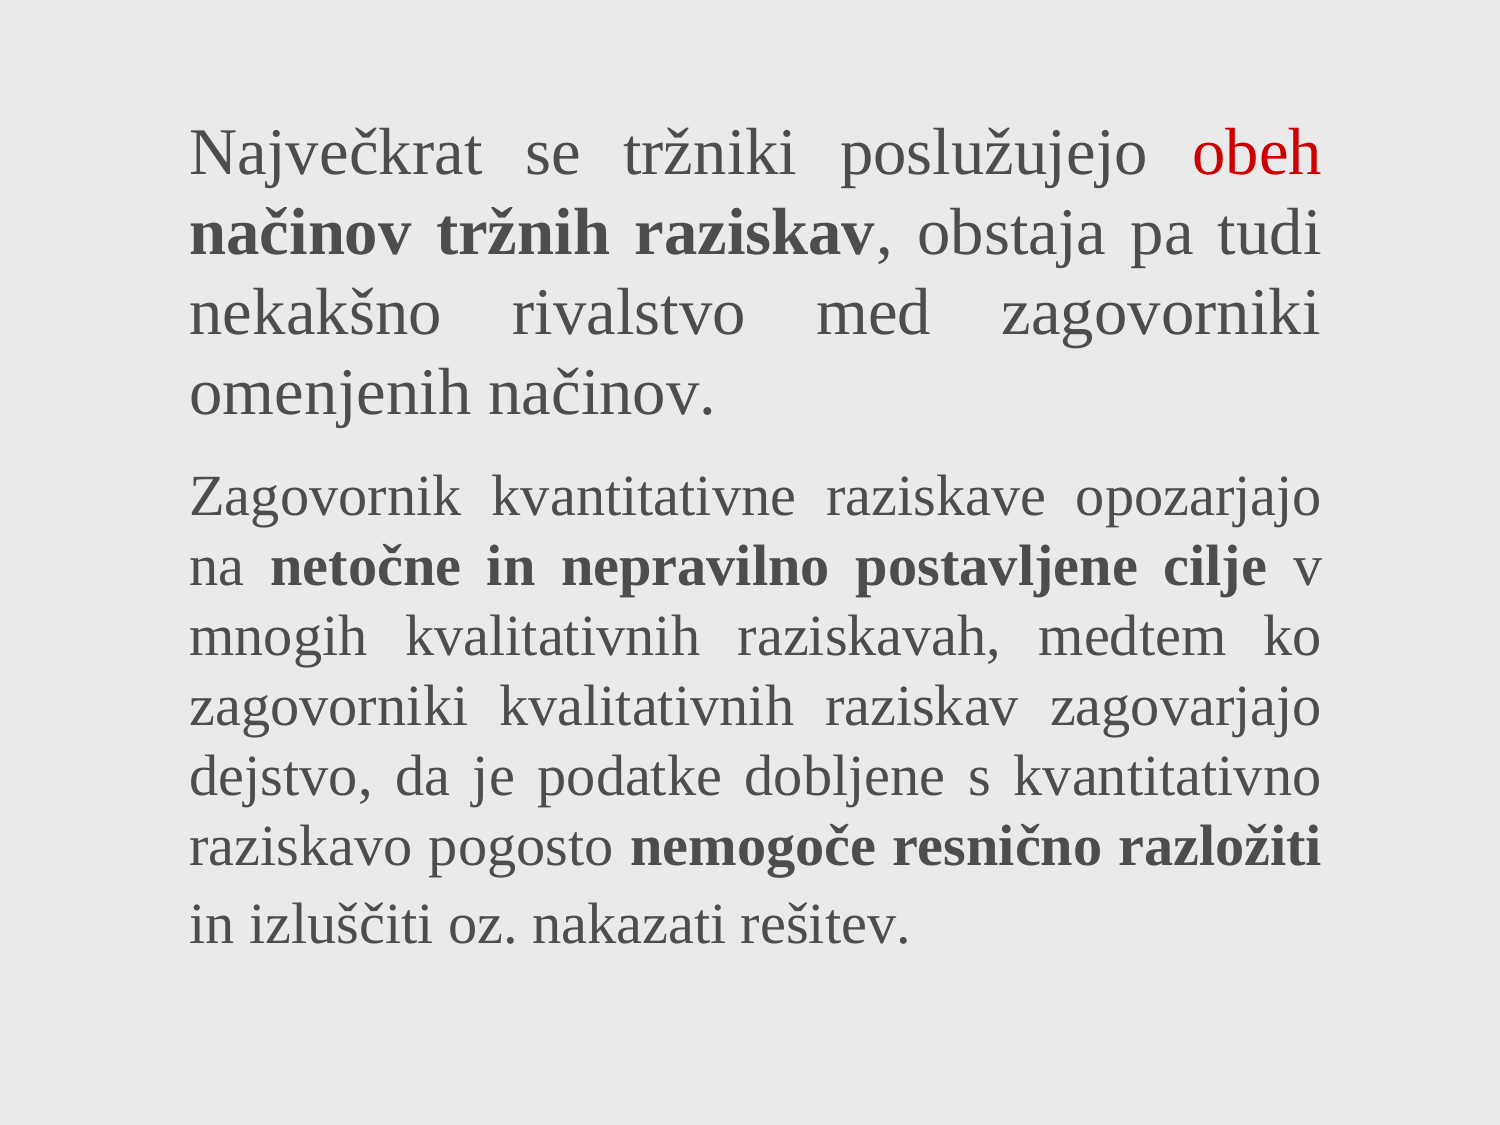

Največkrat se tržniki poslužujejo obeh načinov tržnih raziskav, obstaja pa tudi nekakšno rivalstvo med zagovorniki omenjenih načinov.
Zagovornik kvantitativne raziskave opozarjajo na netočne in nepravilno postavljene cilje v mnogih kvalitativnih raziskavah, medtem ko zagovorniki kvalitativnih raziskav zagovarjajo dejstvo, da je podatke dobljene s kvantitativno raziskavo pogosto nemogoče resnično razložiti in izluščiti oz. nakazati rešitev.